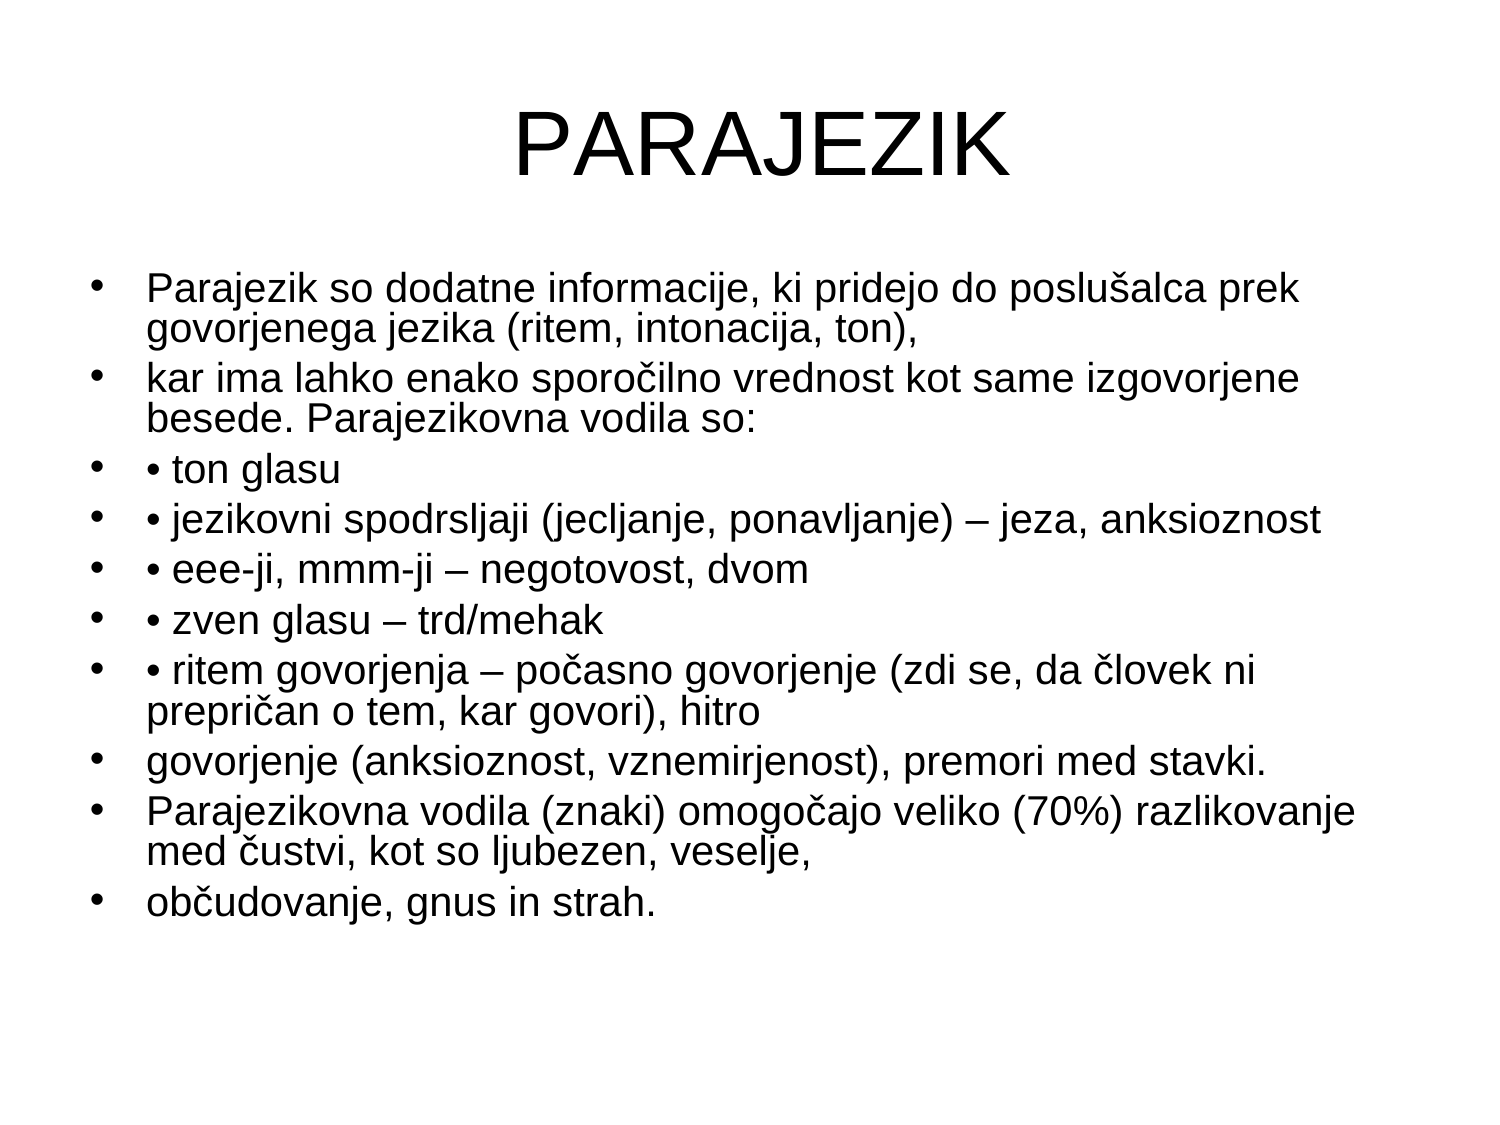

# PARAJEZIK
Parajezik so dodatne informacije, ki pridejo do poslušalca prek govorjenega jezika (ritem, intonacija, ton),
kar ima lahko enako sporočilno vrednost kot same izgovorjene besede. Parajezikovna vodila so:
• ton glasu
• jezikovni spodrsljaji (jecljanje, ponavljanje) – jeza, anksioznost
• eee-ji, mmm-ji – negotovost, dvom
• zven glasu – trd/mehak
• ritem govorjenja – počasno govorjenje (zdi se, da človek ni prepričan o tem, kar govori), hitro
govorjenje (anksioznost, vznemirjenost), premori med stavki.
Parajezikovna vodila (znaki) omogočajo veliko (70%) razlikovanje med čustvi, kot so ljubezen, veselje,
občudovanje, gnus in strah.